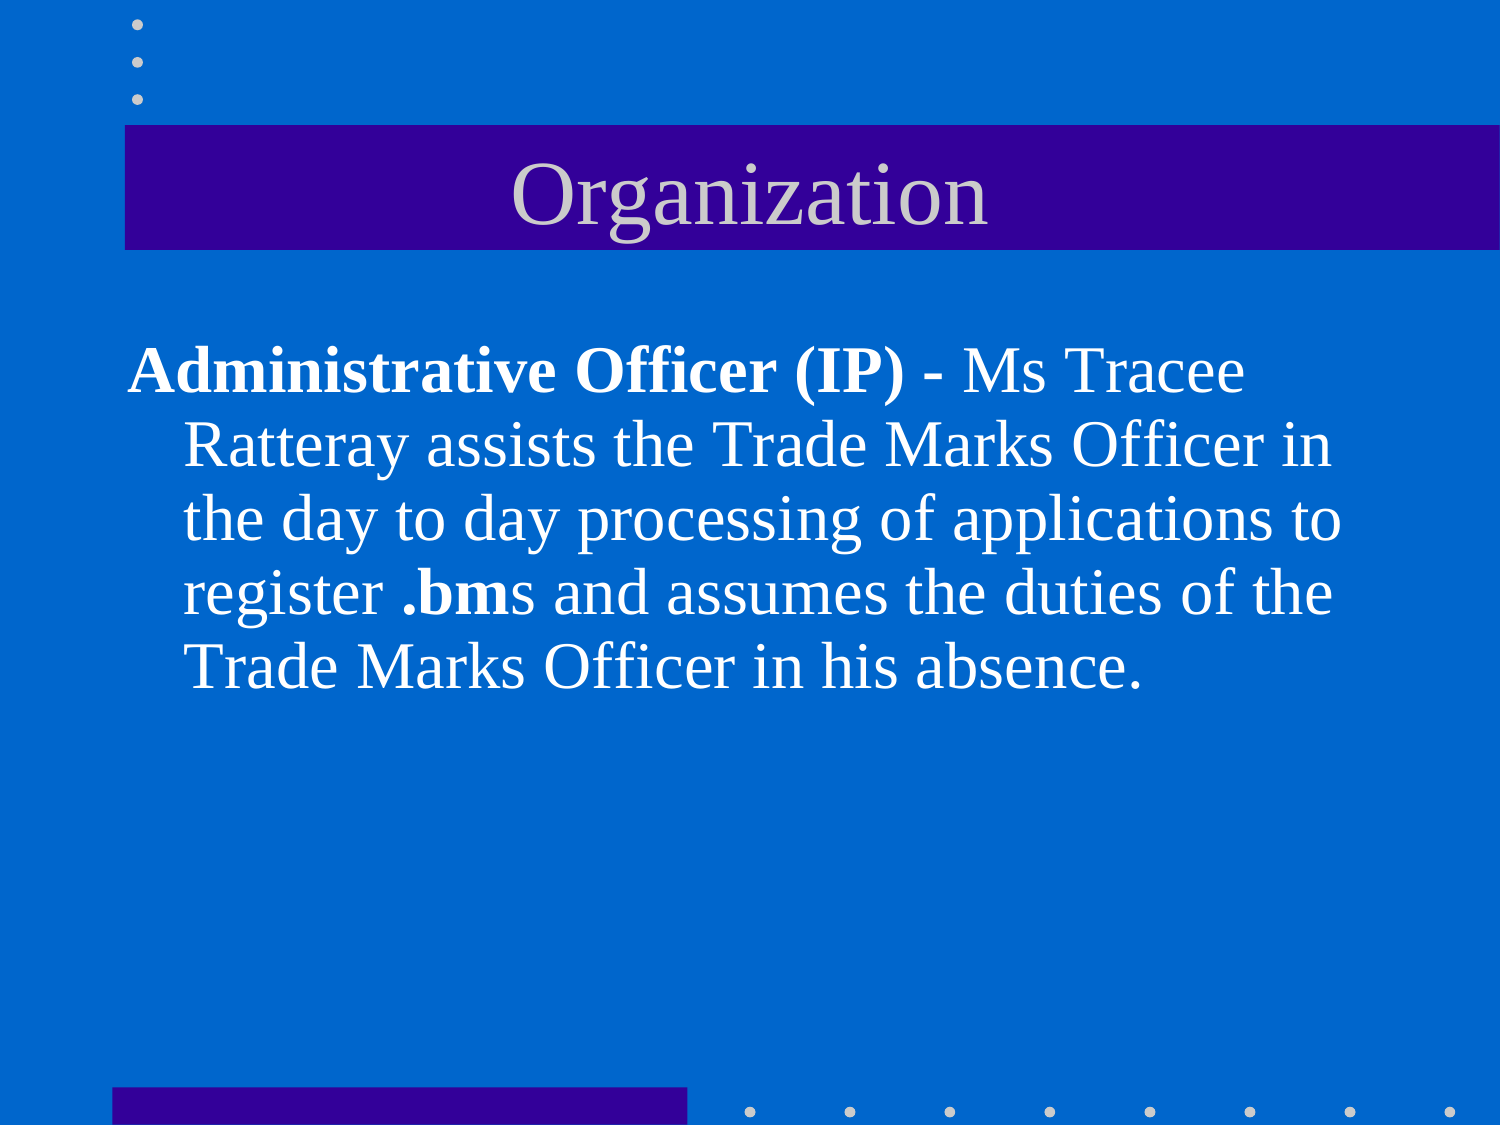

# Organization
Administrative Officer (IP) - Ms Tracee Ratteray assists the Trade Marks Officer in the day to day processing of applications to register .bms and assumes the duties of the Trade Marks Officer in his absence.